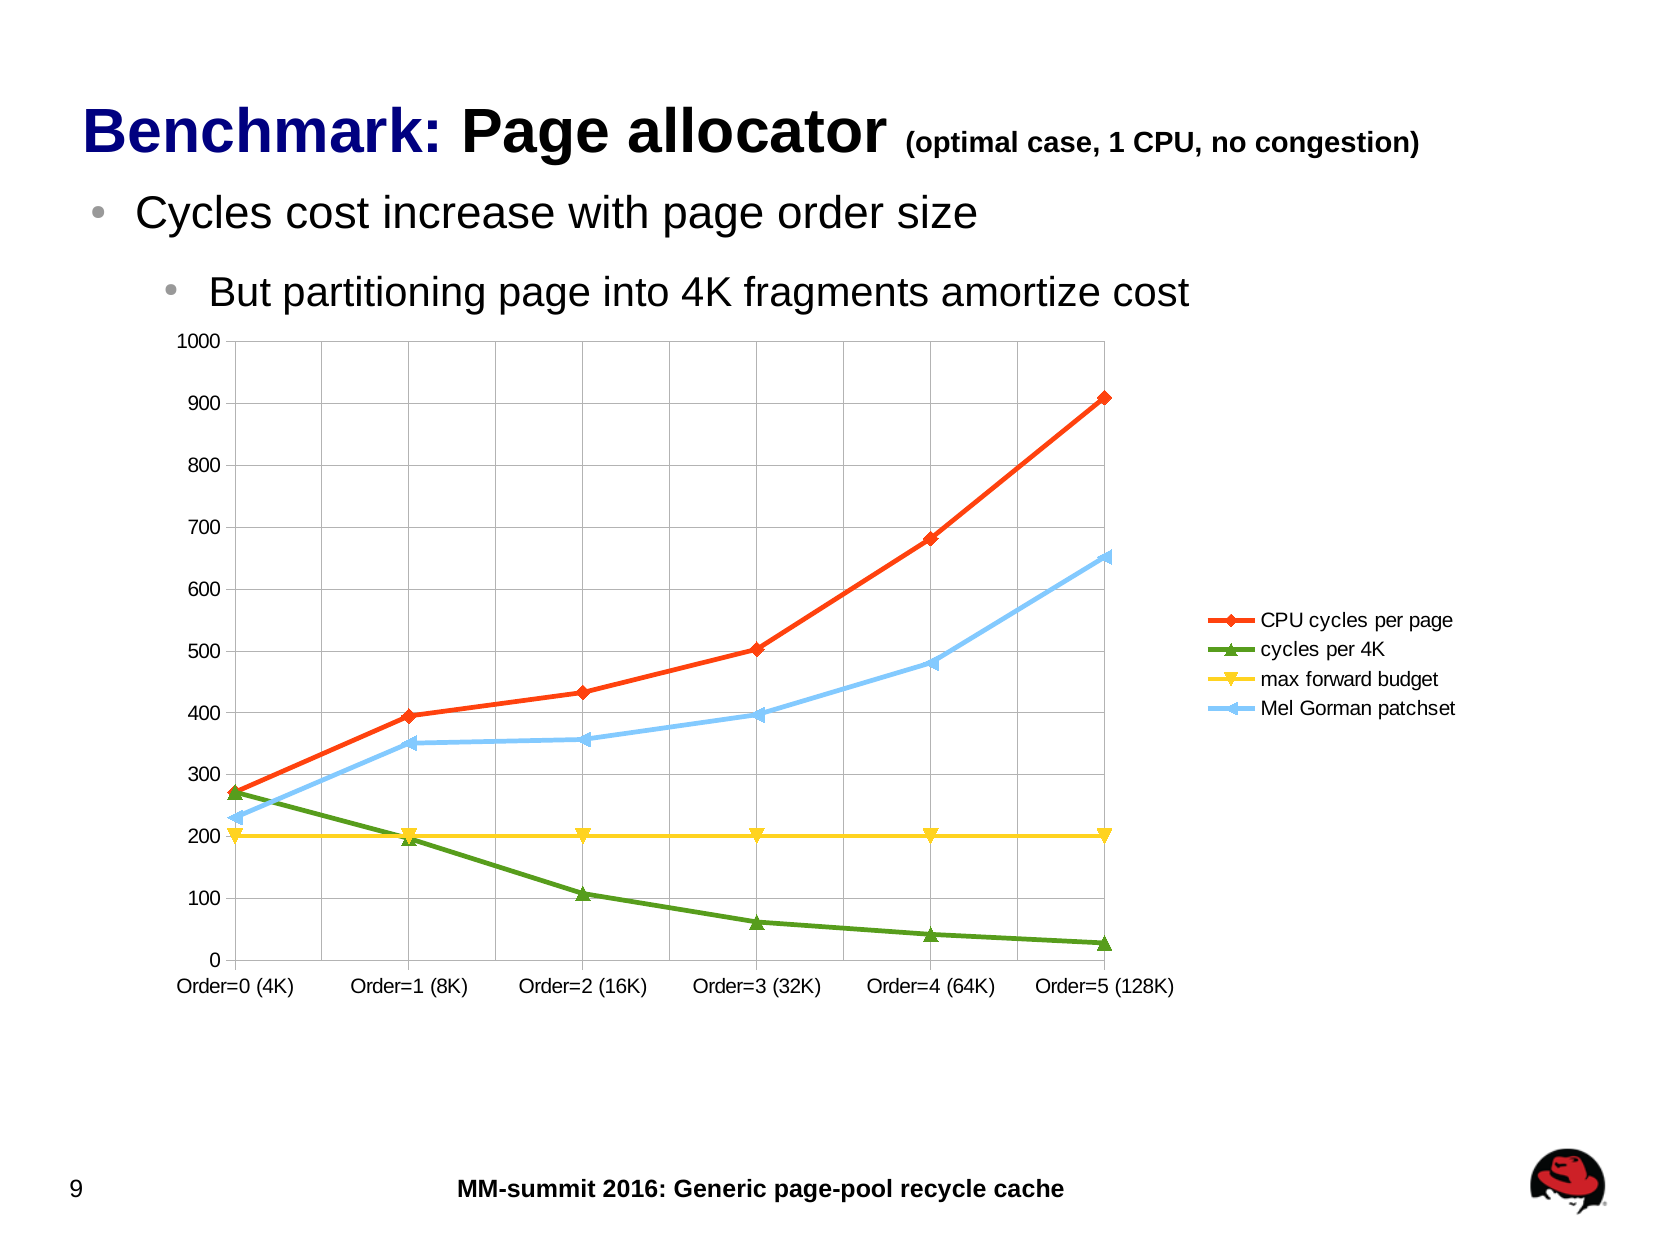

# Benchmark: Page allocator (optimal case, 1 CPU, no congestion)
Cycles cost increase with page order size
But partitioning page into 4K fragments amortize cost
### Chart
| Category | CPU cycles per page | cycles per 4K | max forward budget | Mel Gorman patchset |
|---|---|---|---|---|
| Order=0 (4K) | 272.0 | 272.0 | 201.0 | 231.0 |
| Order=1 (8K) | 395.0 | 197.0 | 201.0 | 351.0 |
| Order=2 (16K) | 433.0 | 108.0 | 201.0 | 357.0 |
| Order=3 (32K) | 503.0 | 62.0 | 201.0 | 397.0 |
| Order=4 (64K) | 682.0 | 42.0 | 201.0 | 481.0 |
| Order=5 (128K) | 910.0 | 28.0 | 201.0 | 652.0 |